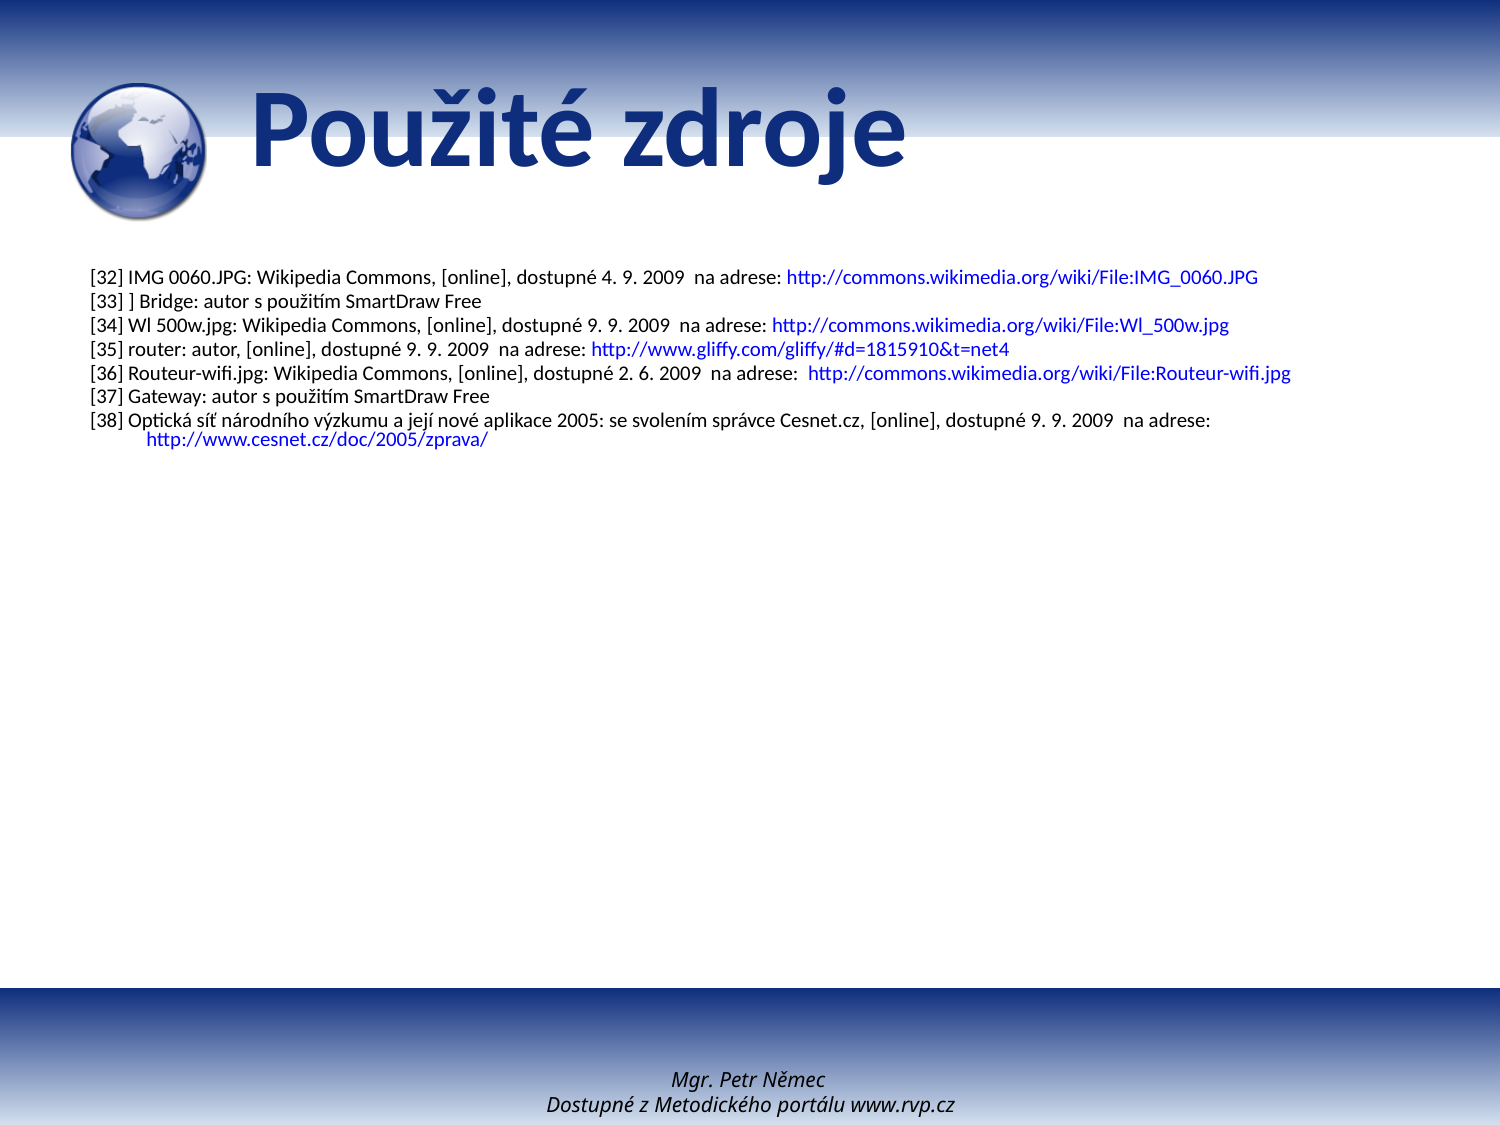

# Použité zdroje
[32] IMG 0060.JPG: Wikipedia Commons, [online], dostupné 4. 9. 2009 na adrese: http://commons.wikimedia.org/wiki/File:IMG_0060.JPG
[33] ] Bridge: autor s použitím SmartDraw Free
[34] Wl 500w.jpg: Wikipedia Commons, [online], dostupné 9. 9. 2009 na adrese: http://commons.wikimedia.org/wiki/File:Wl_500w.jpg
[35] router: autor, [online], dostupné 9. 9. 2009 na adrese: http://www.gliffy.com/gliffy/#d=1815910&t=net4
[36] Routeur-wifi.jpg: Wikipedia Commons, [online], dostupné 2. 6. 2009 na adrese: http://commons.wikimedia.org/wiki/File:Routeur-wifi.jpg
[37] Gateway: autor s použitím SmartDraw Free
[38] Optická síť národního výzkumu a její nové aplikace 2005: se svolením správce Cesnet.cz, [online], dostupné 9. 9. 2009 na adrese: http://www.cesnet.cz/doc/2005/zprava/